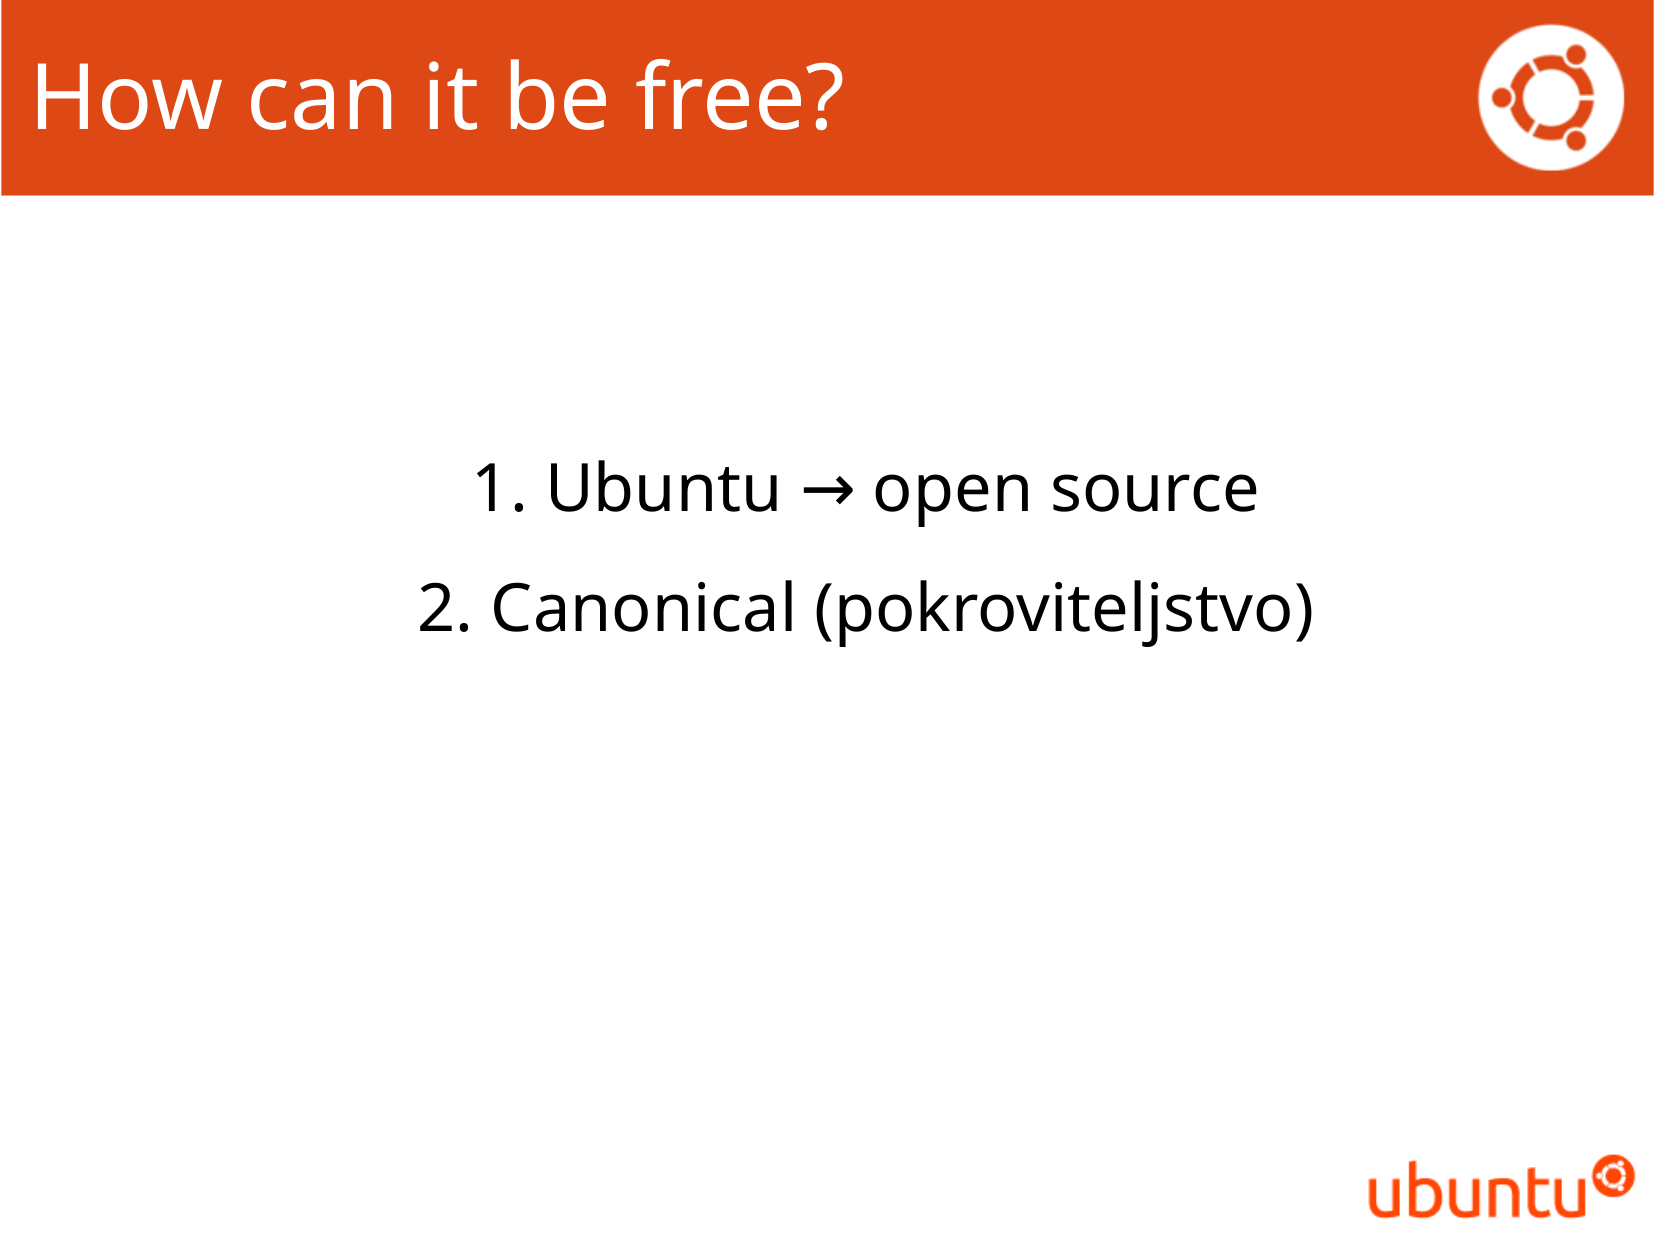

# How can it be free?
1. Ubuntu → open source
2. Canonical (pokroviteljstvo)